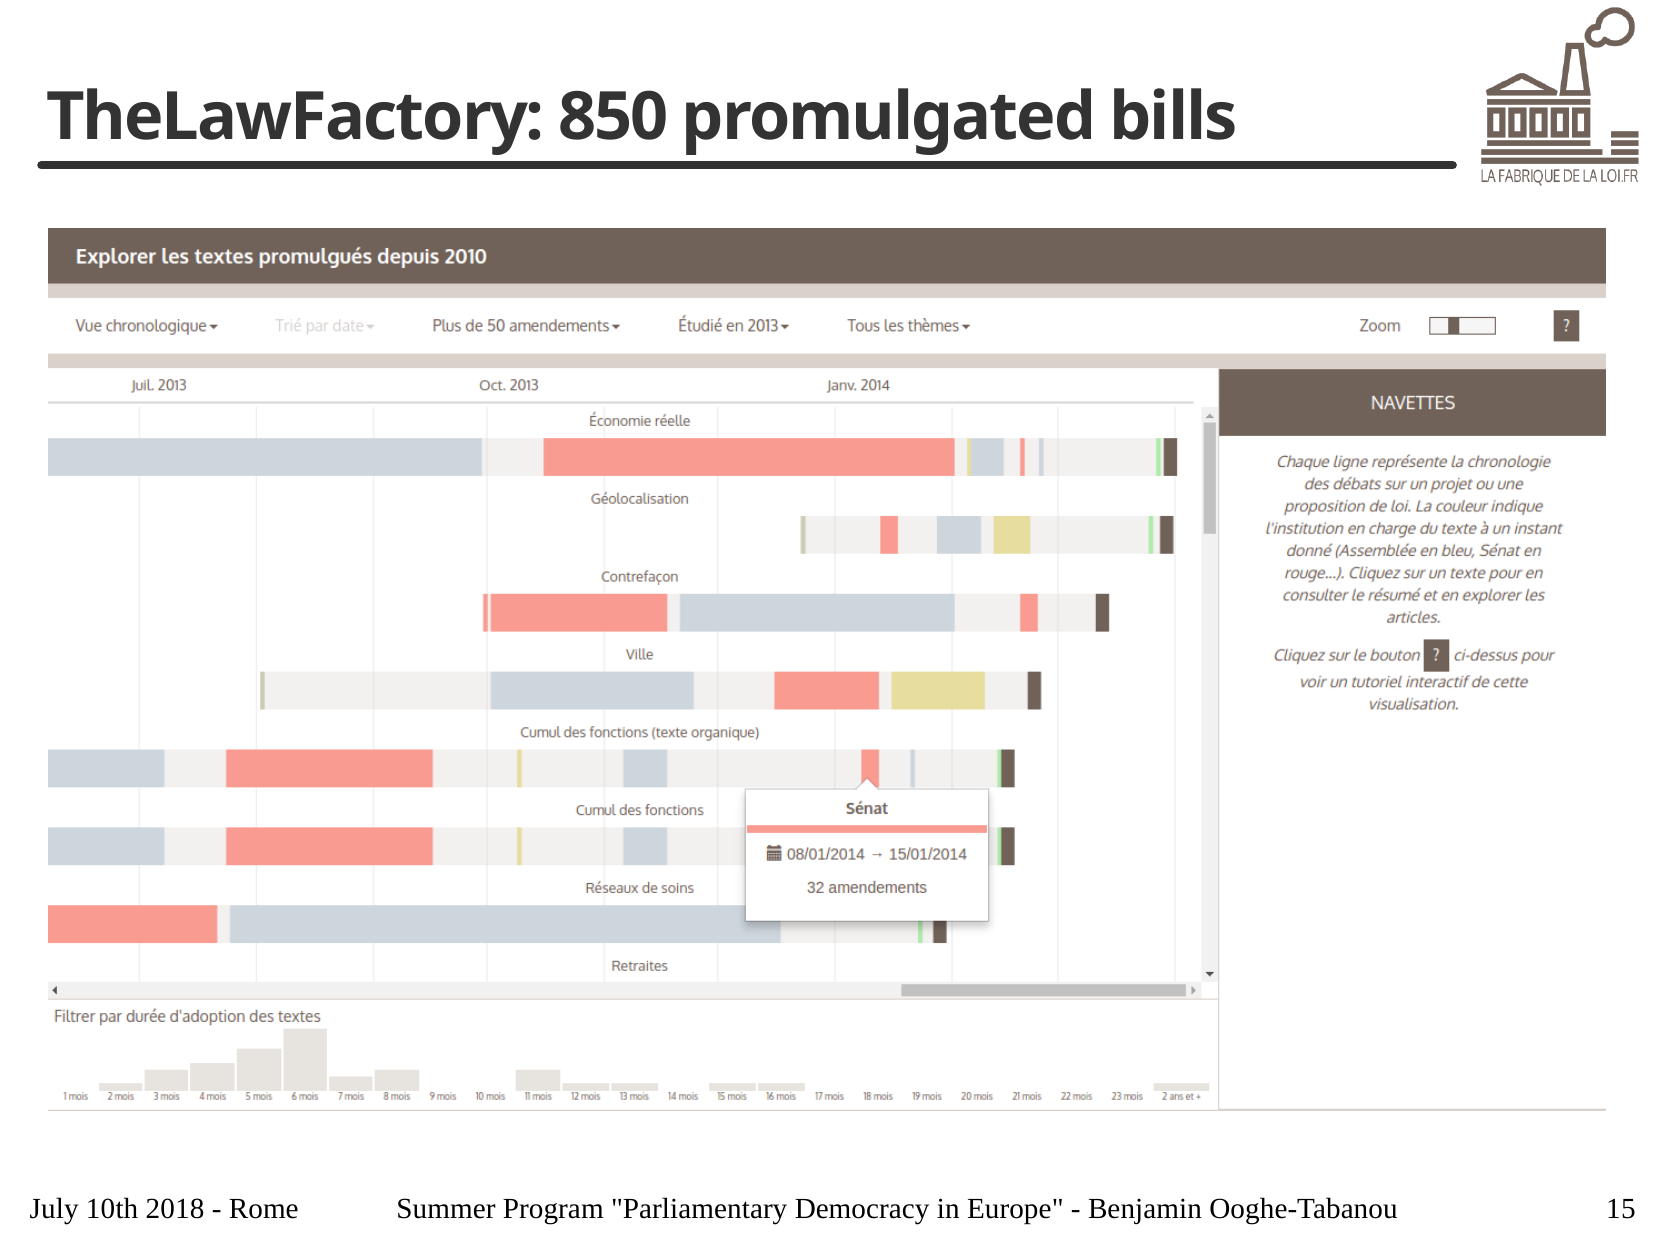

# TheLawFactory: 850 promulgated bills
July 10th 2018 - Rome
Summer Program "Parliamentary Democracy in Europe" - Benjamin Ooghe-Tabanou
15